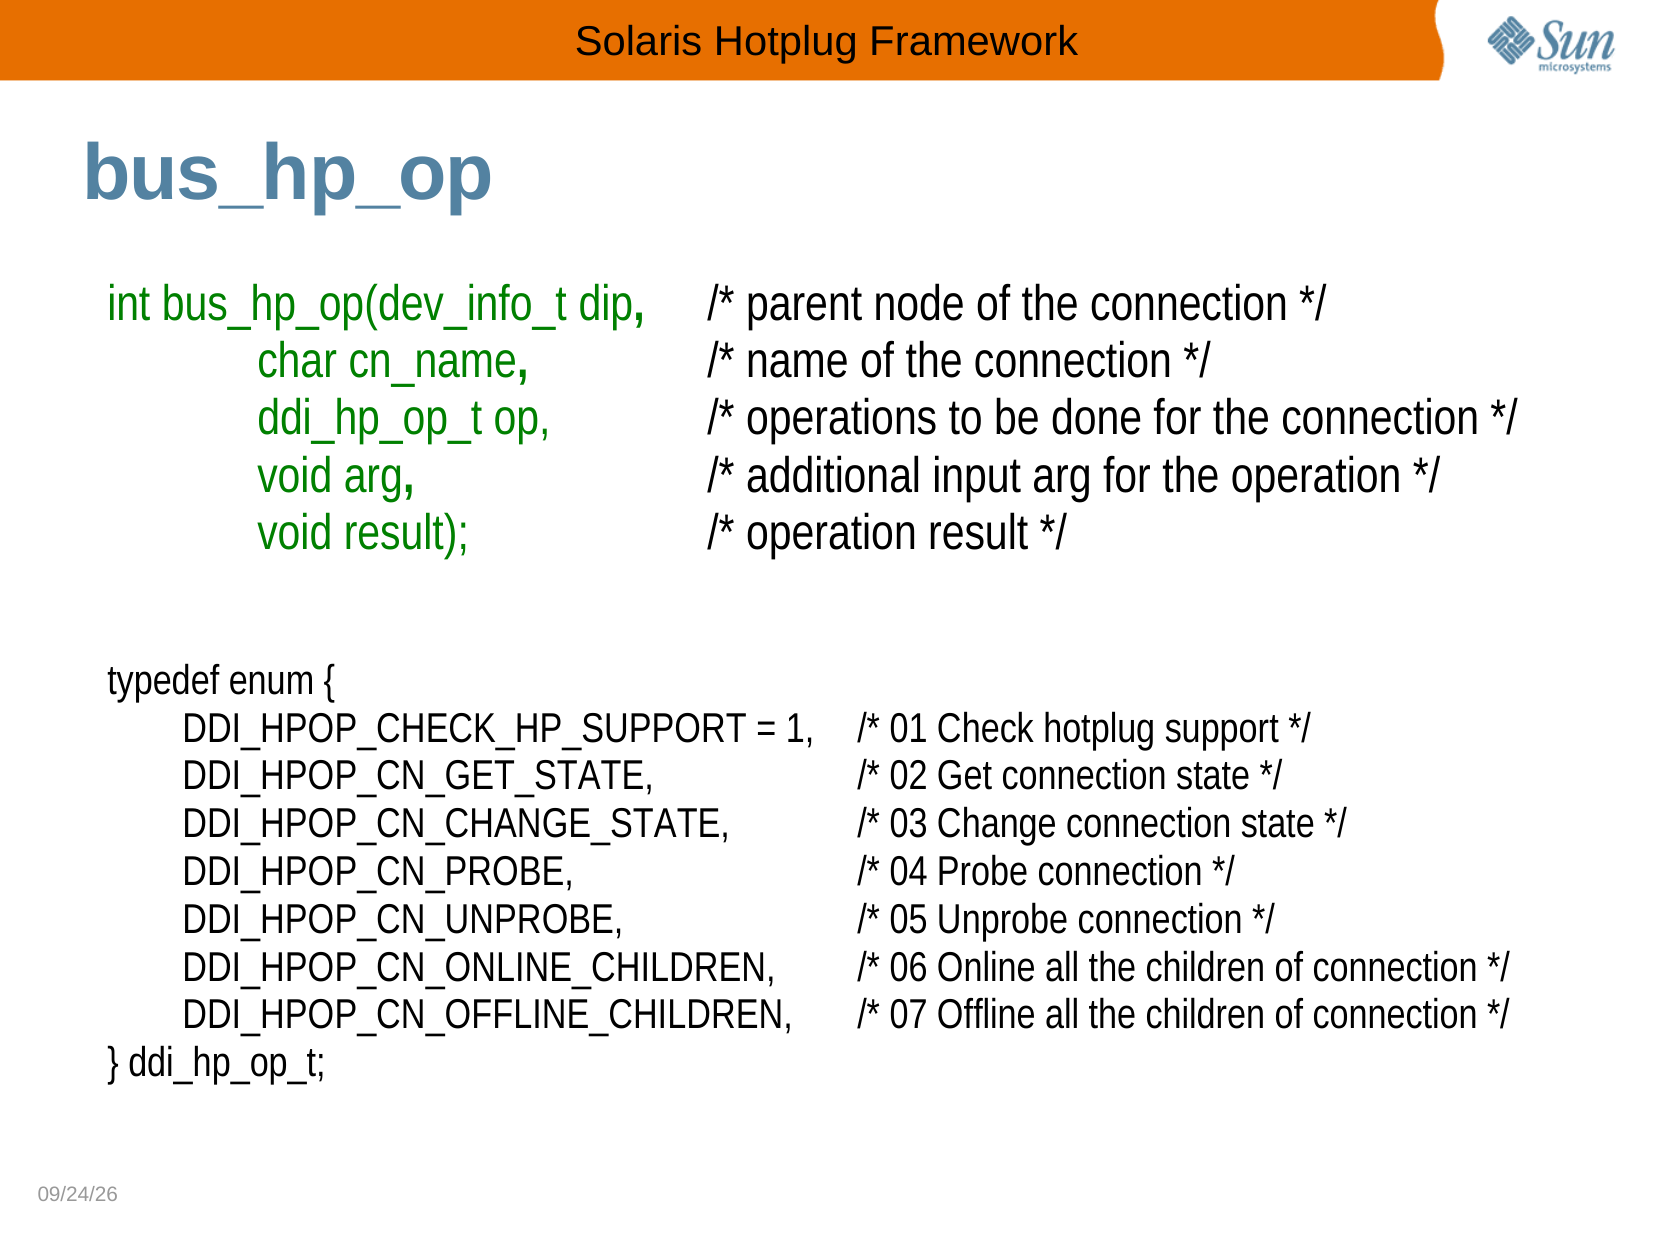

# bus_hp_op
int bus_hp_op(dev_info_t dip,	/* parent node of the connection */
		char cn_name,			/* name of the connection */
		ddi_hp_op_t op,			/* operations to be done for the connection */
		void arg,				/* additional input arg for the operation */
		void result);				/* operation result */
typedef enum {
	DDI_HPOP_CHECK_HP_SUPPORT = 1,	/* 01 Check hotplug support */
	DDI_HPOP_CN_GET_STATE,			/* 02 Get connection state */
	DDI_HPOP_CN_CHANGE_STATE,		/* 03 Change connection state */
	DDI_HPOP_CN_PROBE,				/* 04 Probe connection */
	DDI_HPOP_CN_UNPROBE,				/* 05 Unprobe connection */
	DDI_HPOP_CN_ONLINE_CHILDREN,		/* 06 Online all the children of connection */
	DDI_HPOP_CN_OFFLINE_CHILDREN,	/* 07 Offline all the children of connection */
} ddi_hp_op_t;